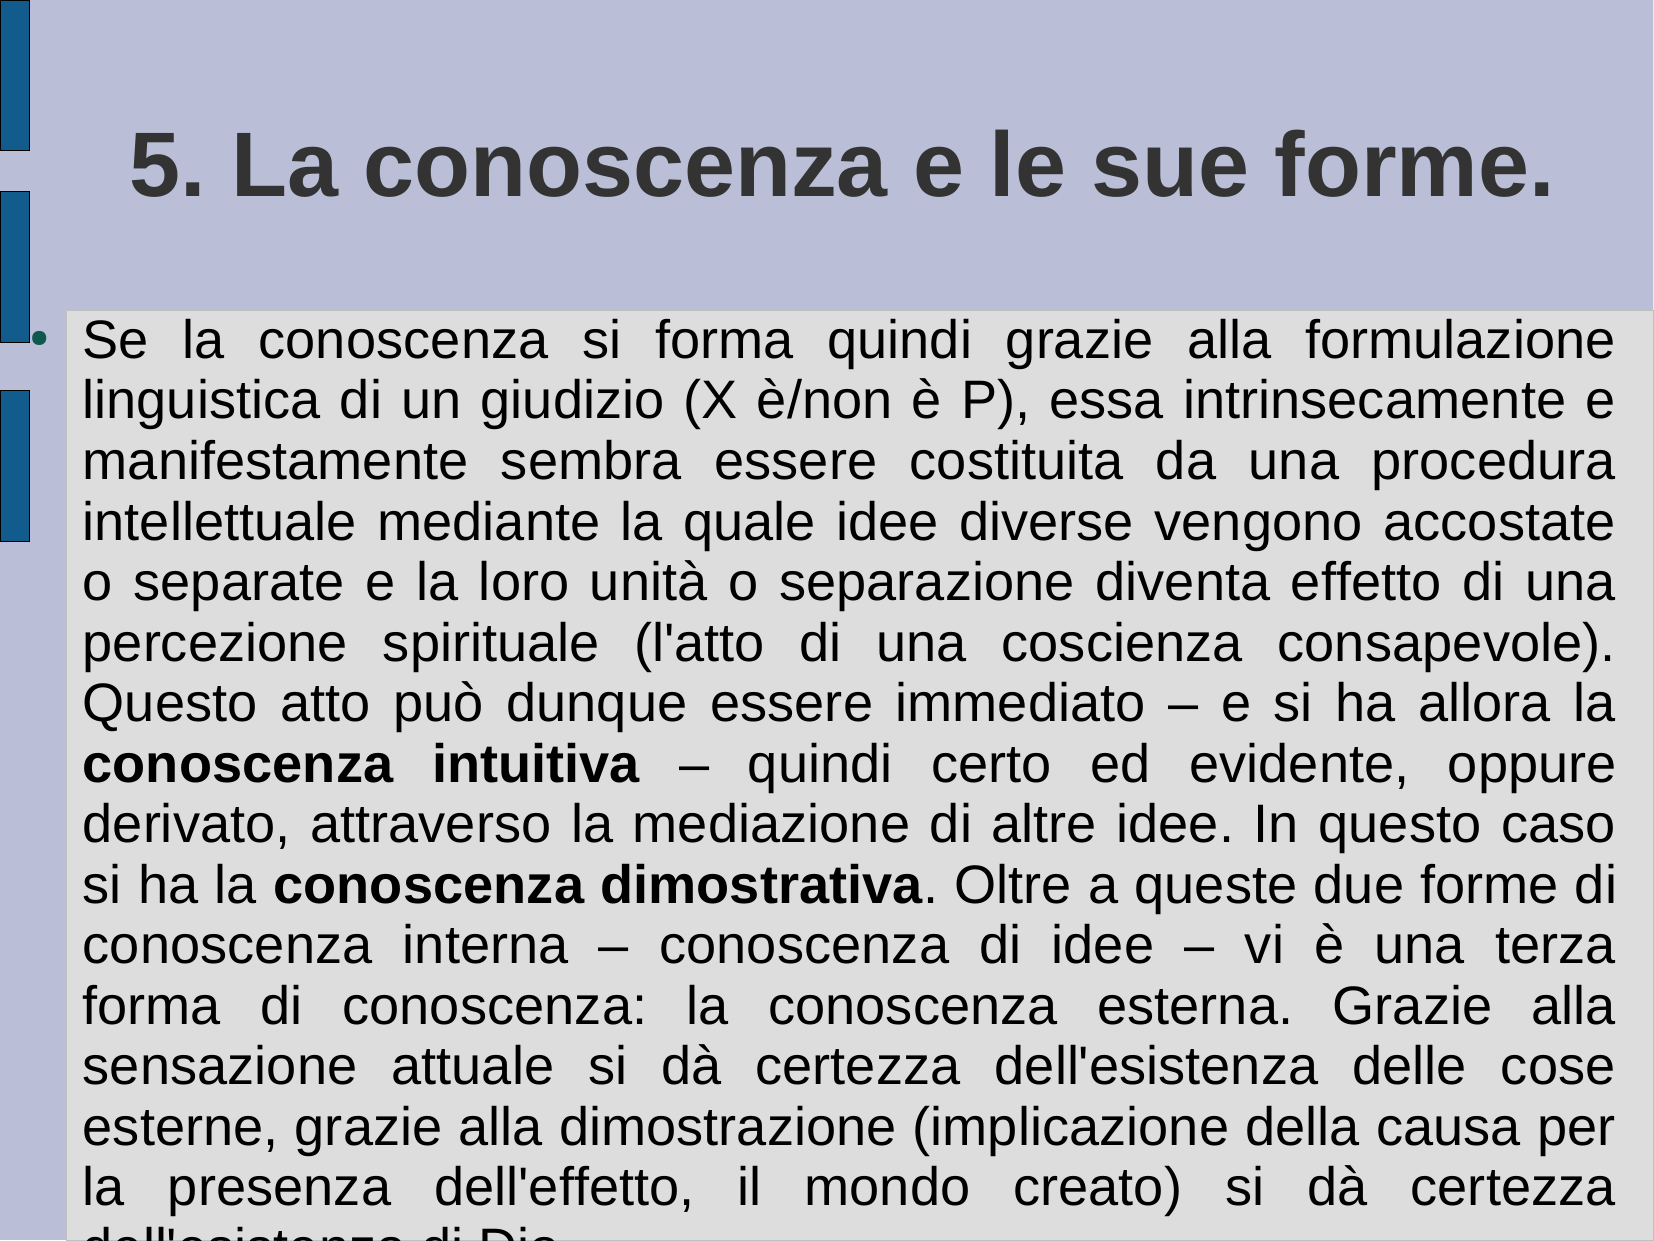

# 5. La conoscenza e le sue forme.
Se la conoscenza si forma quindi grazie alla formulazione linguistica di un giudizio (X è/non è P), essa intrinsecamente e manifestamente sembra essere costituita da una procedura intellettuale mediante la quale idee diverse vengono accostate o separate e la loro unità o separazione diventa effetto di una percezione spirituale (l'atto di una coscienza consapevole). Questo atto può dunque essere immediato – e si ha allora la conoscenza intuitiva – quindi certo ed evidente, oppure derivato, attraverso la mediazione di altre idee. In questo caso si ha la conoscenza dimostrativa. Oltre a queste due forme di conoscenza interna – conoscenza di idee – vi è una terza forma di conoscenza: la conoscenza esterna. Grazie alla sensazione attuale si dà certezza dell'esistenza delle cose esterne, grazie alla dimostrazione (implicazione della causa per la presenza dell'effetto, il mondo creato) si dà certezza dell'esistenza di Dio.